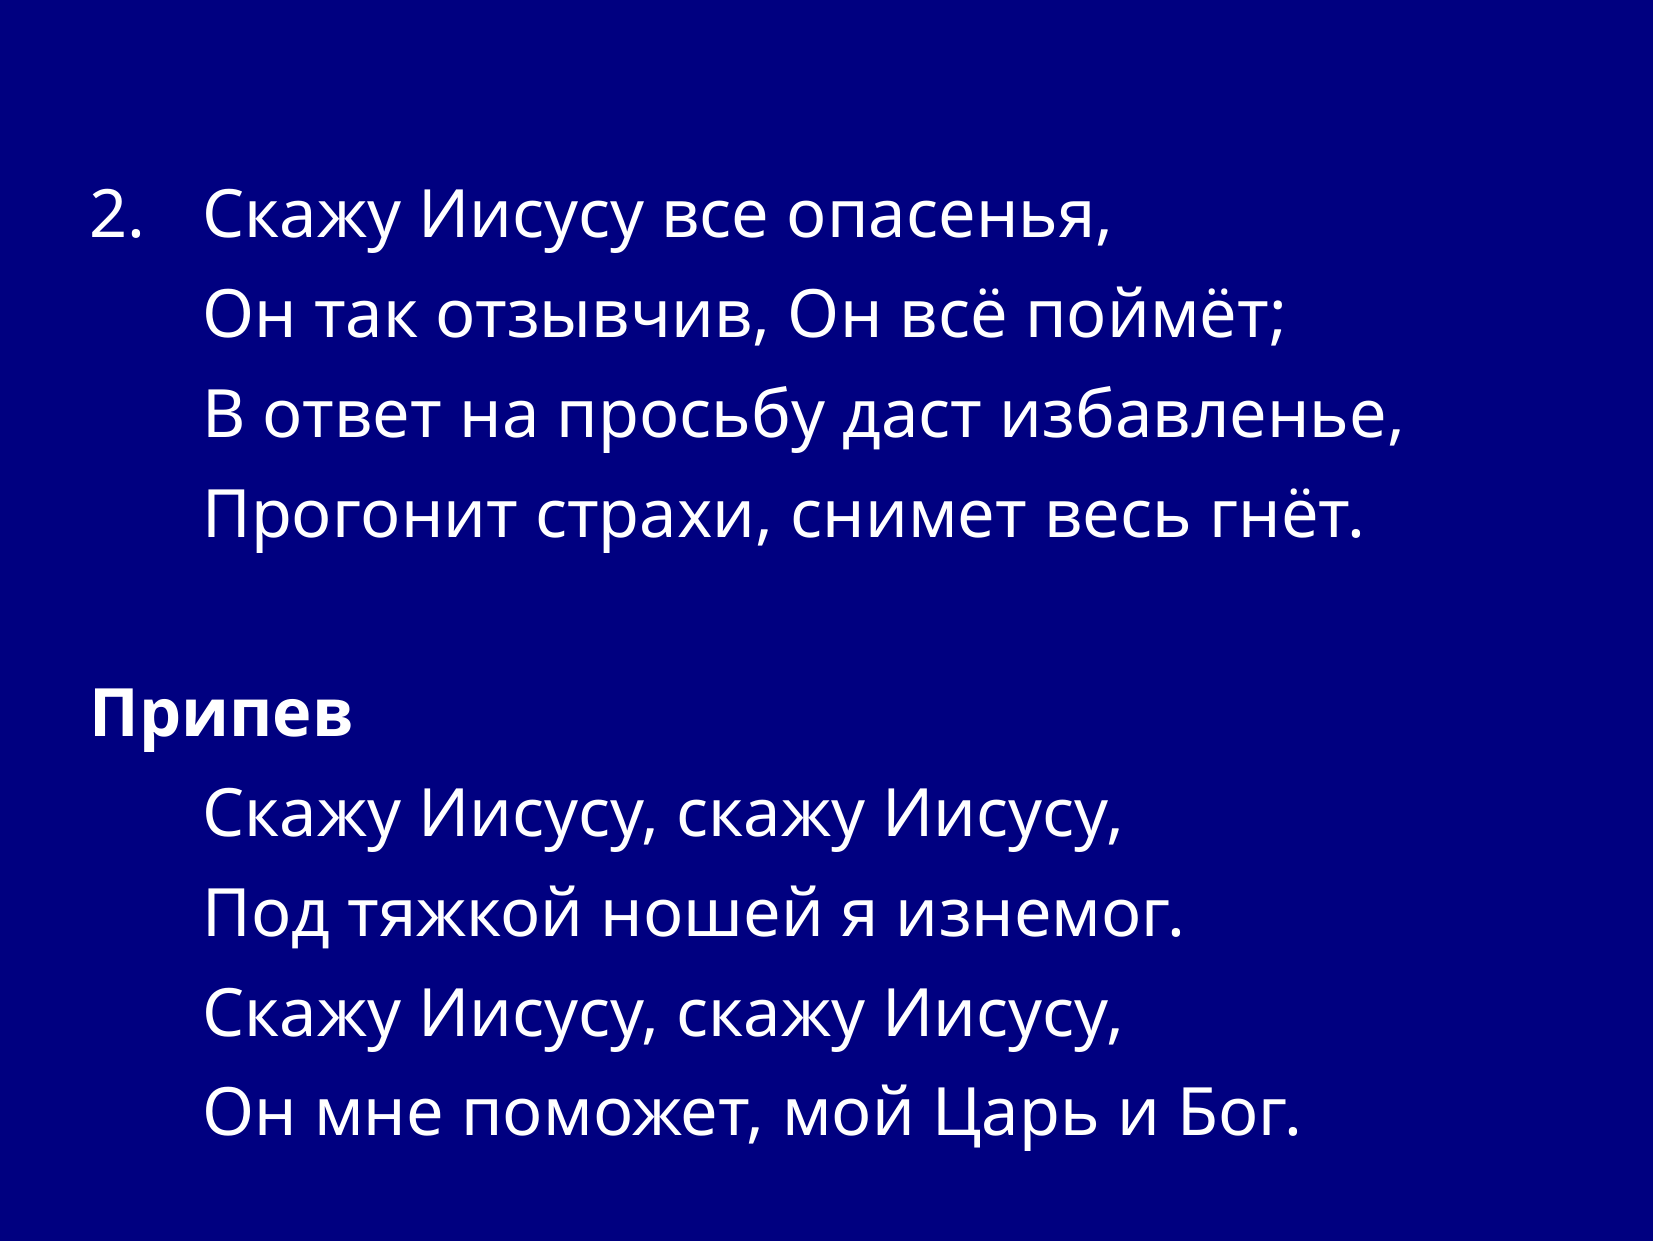

2.	Скажу Иисусу все опасенья,
	Он так отзывчив, Он всё поймёт;
	В ответ на просьбу даст избавленье,
	Прогонит страхи, снимет весь гнёт.
Припев
	Скажу Иисусу, скажу Иисусу,
	Под тяжкой ношей я изнемог.
	Скажу Иисусу, скажу Иисусу,
	Он мне поможет, мой Царь и Бог.